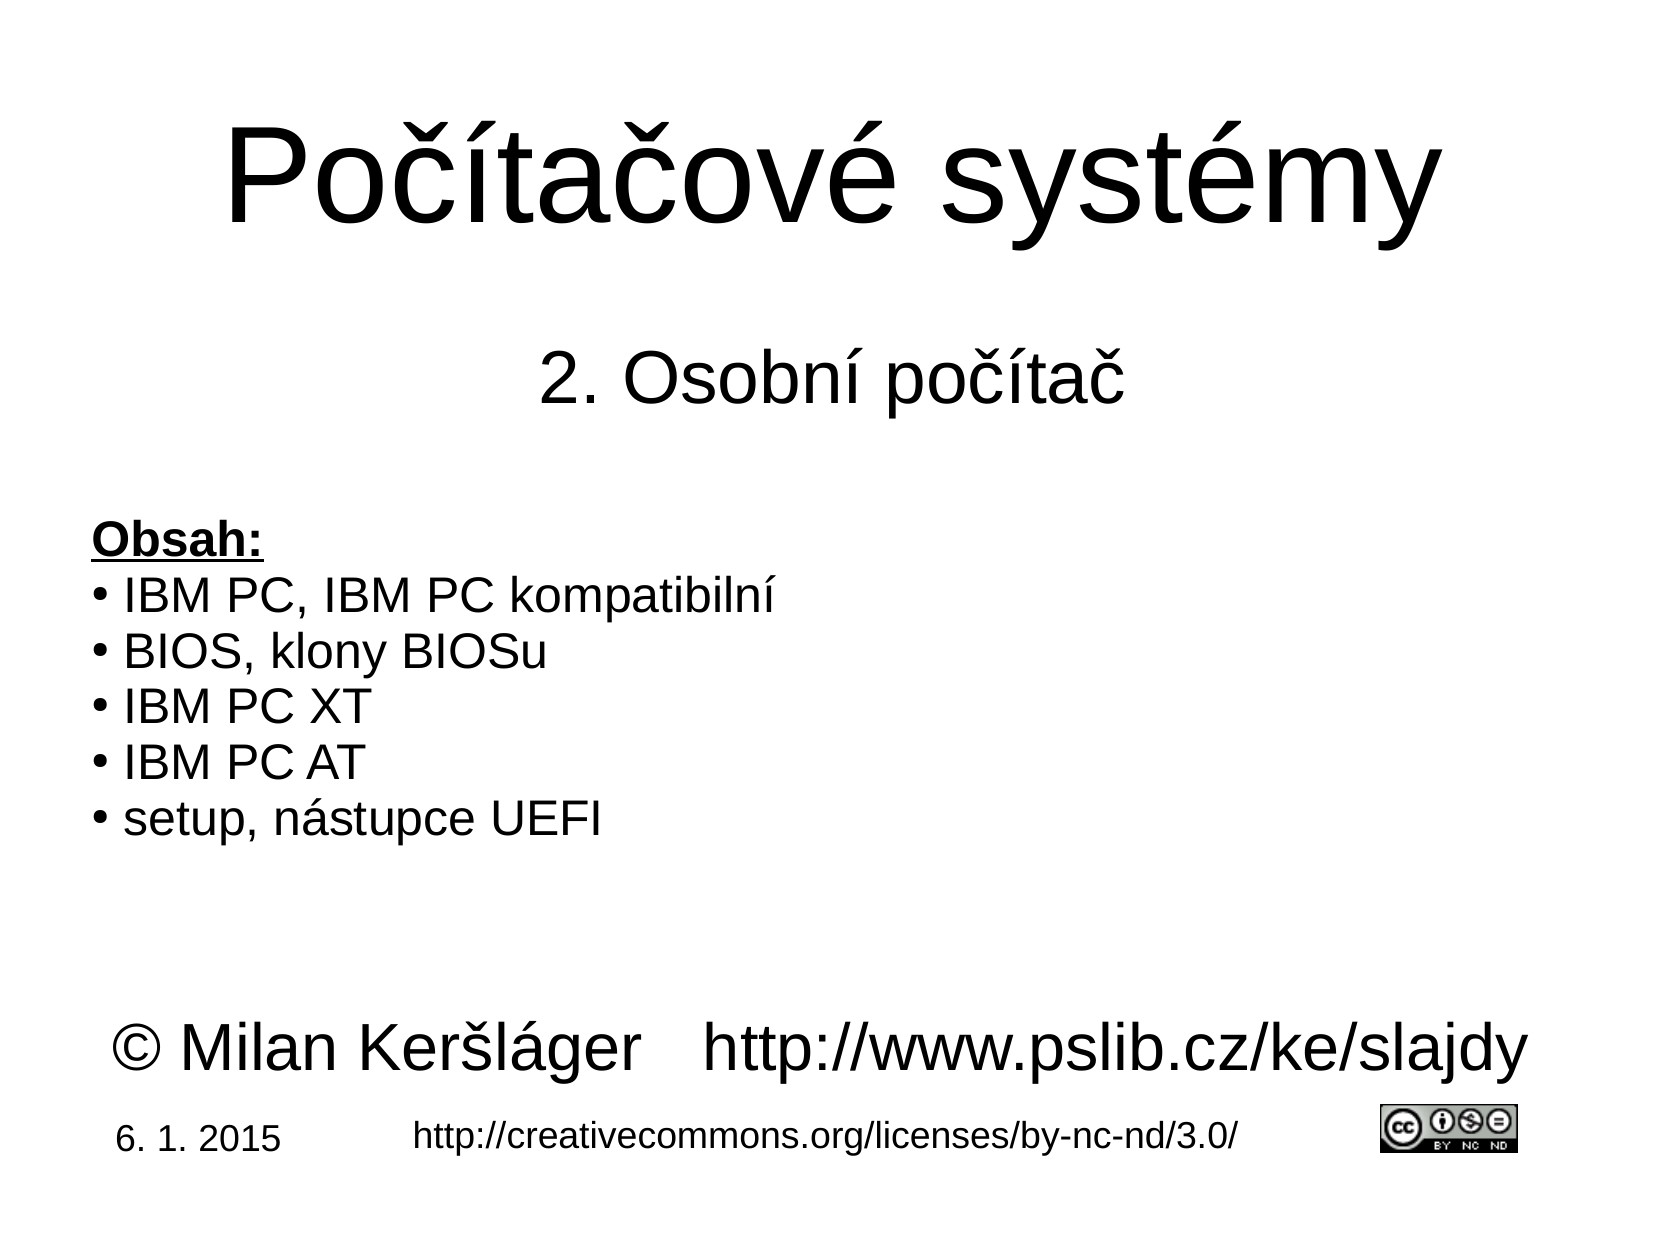

# Počítačové systémy 2. Osobní počítač
Obsah:
 IBM PC, IBM PC kompatibilní
 BIOS, klony BIOSu
 IBM PC XT
 IBM PC AT
 setup, nástupce UEFI
© Milan Keršláger	http://www.pslib.cz/ke/slajdy
http://creativecommons.org/licenses/by-nc-nd/3.0/
6. 1. 2015